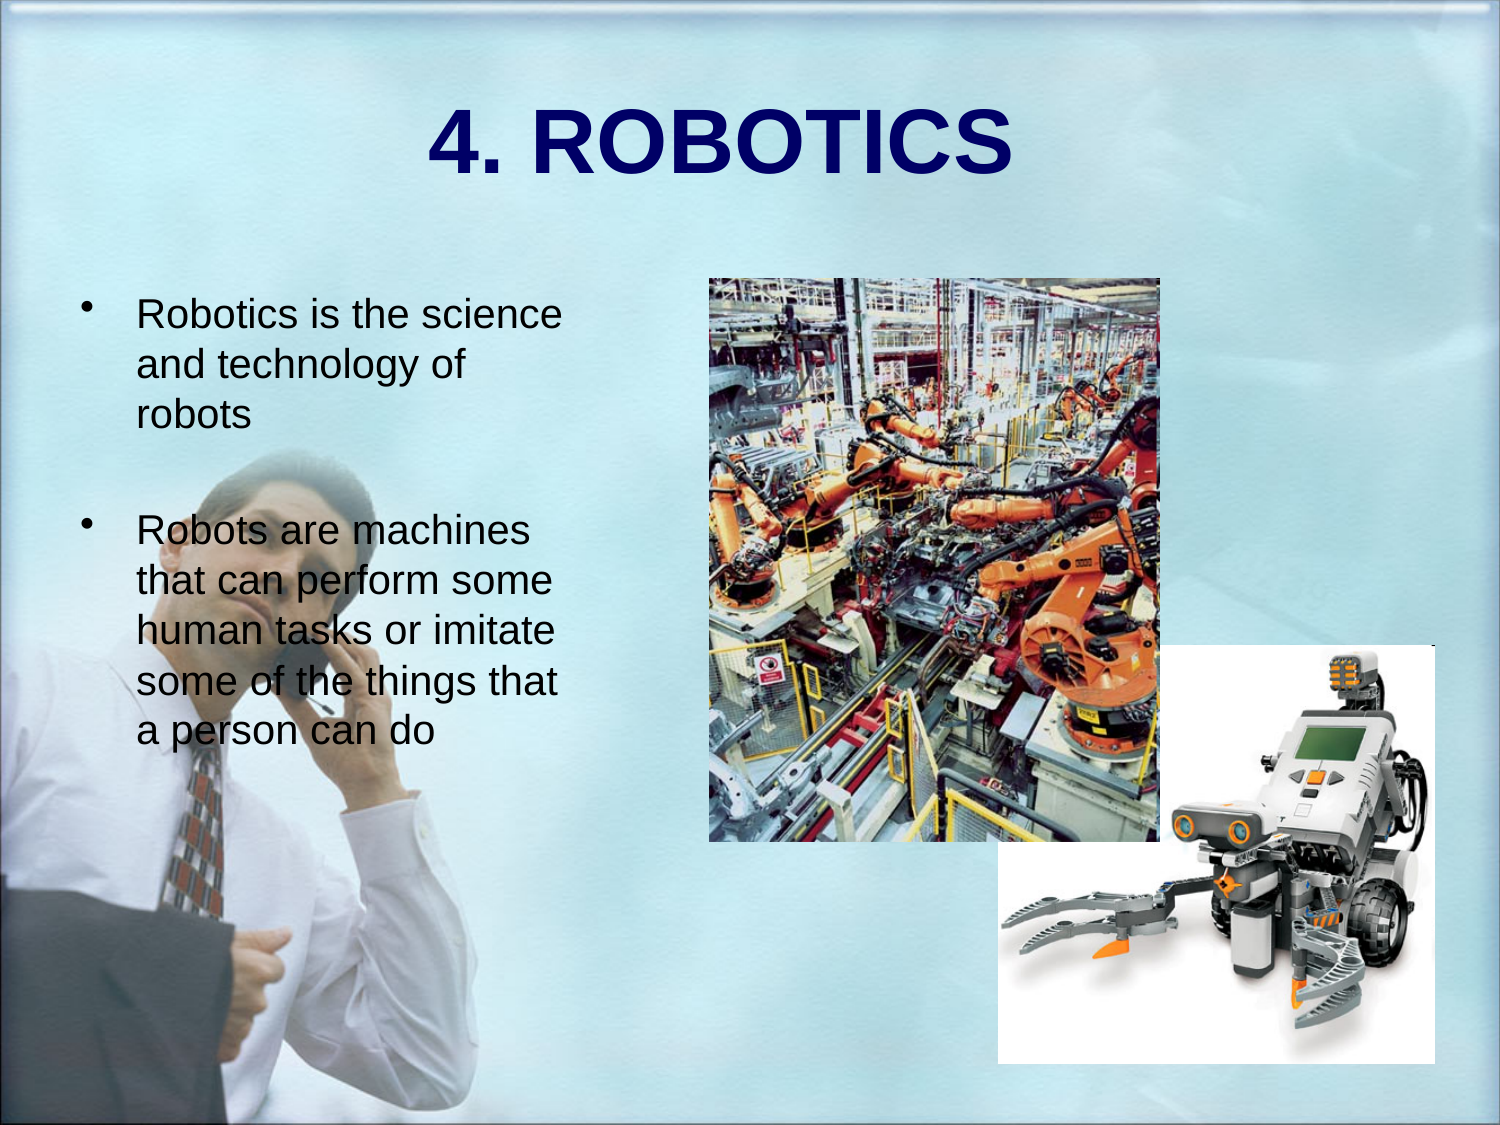

# 4. ROBOTICS
Robotics is the science and technology of robots
Robots are machines that can perform some human tasks or imitate some of the things that a person can do